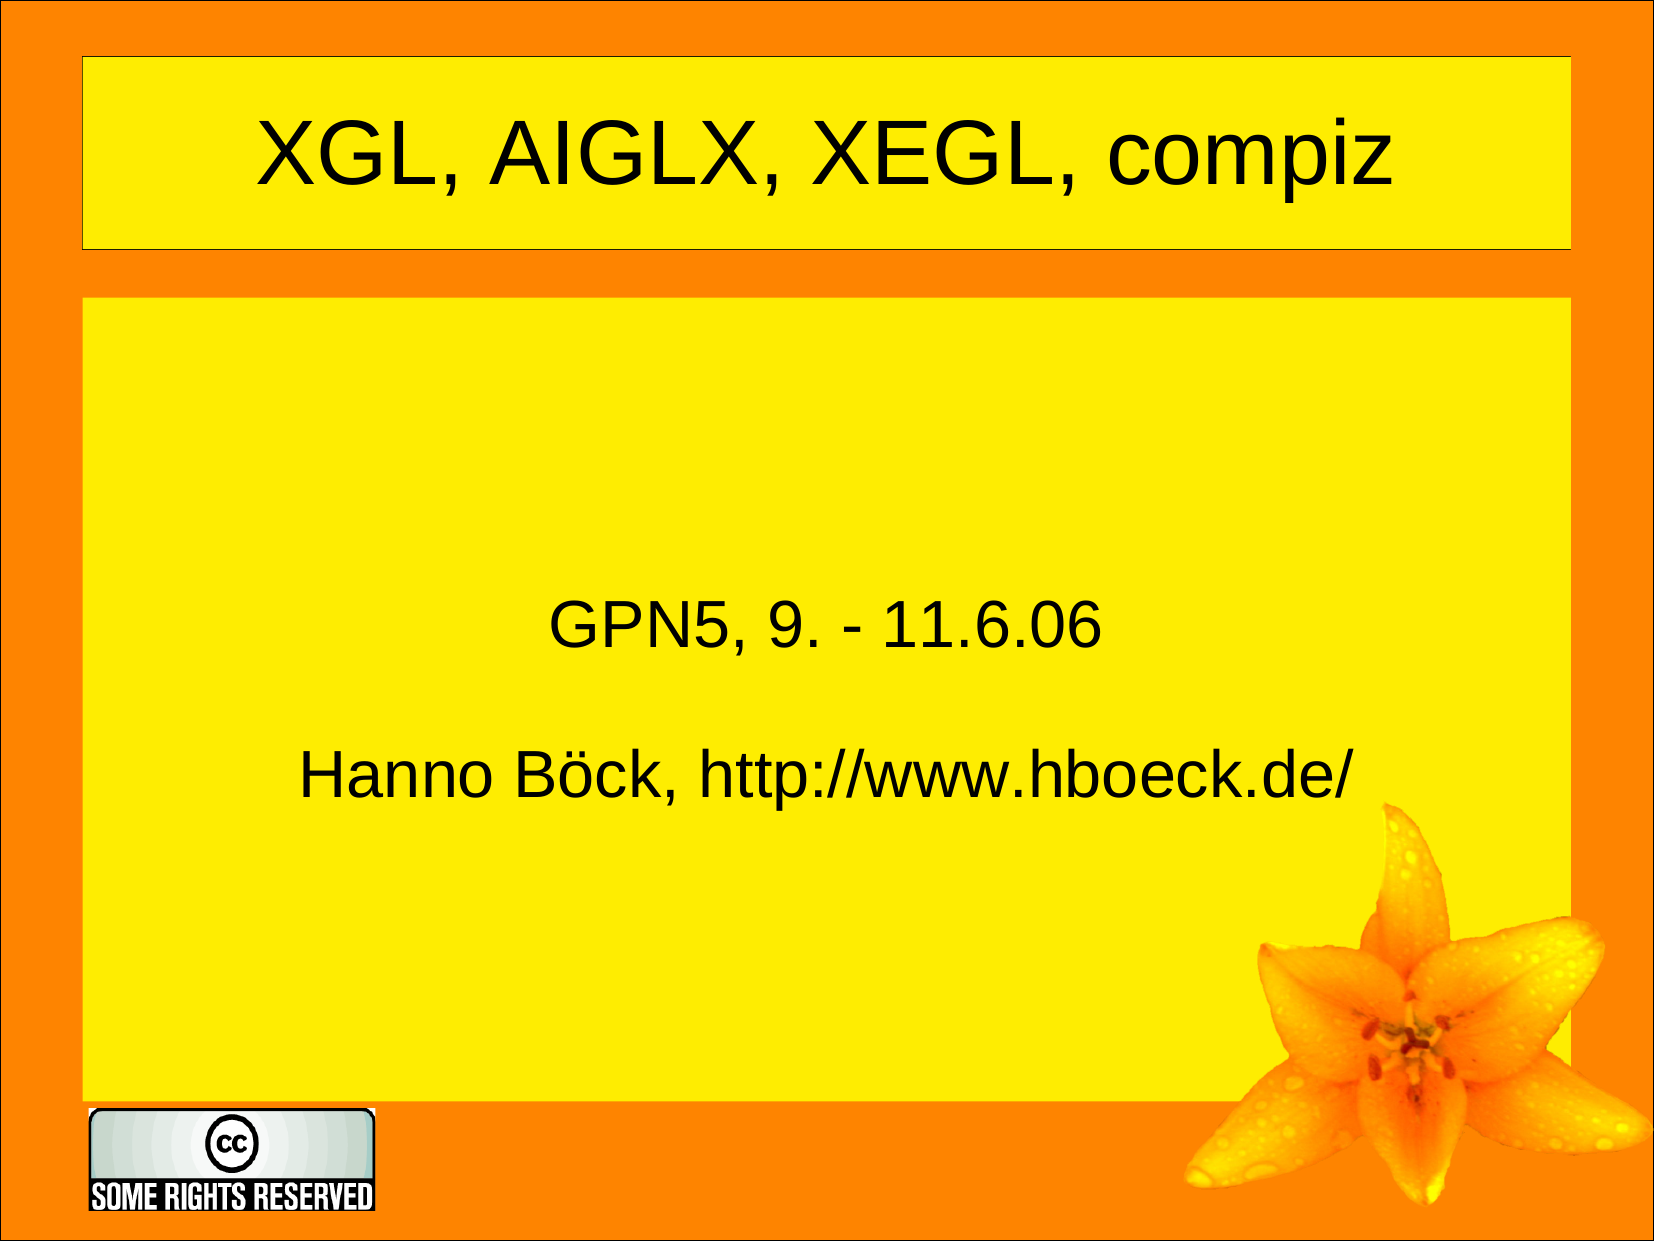

# XGL, AIGLX, XEGL, compiz
GPN5, 9. - 11.6.06
Hanno Böck, http://www.hboeck.de/